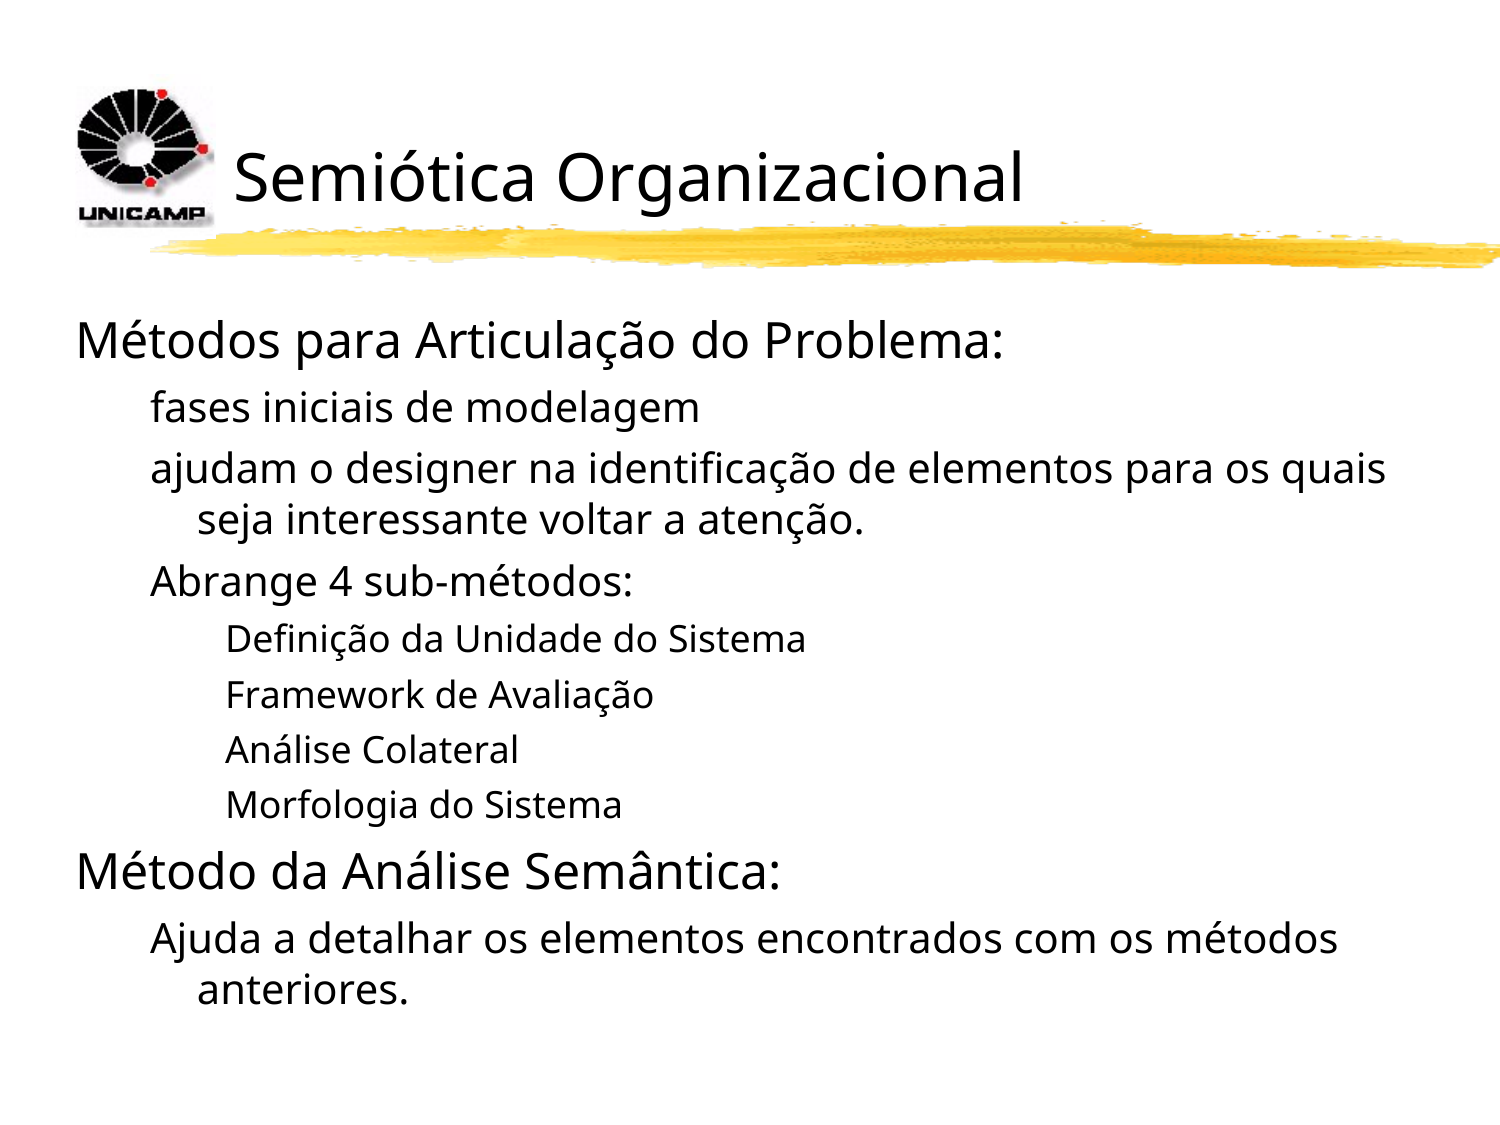

# Semiótica Organizacional
Métodos para Articulação do Problema:
fases iniciais de modelagem
ajudam o designer na identificação de elementos para os quais seja interessante voltar a atenção.
Abrange 4 sub-métodos:
Definição da Unidade do Sistema
Framework de Avaliação
Análise Colateral
Morfologia do Sistema
Método da Análise Semântica:
Ajuda a detalhar os elementos encontrados com os métodos anteriores.